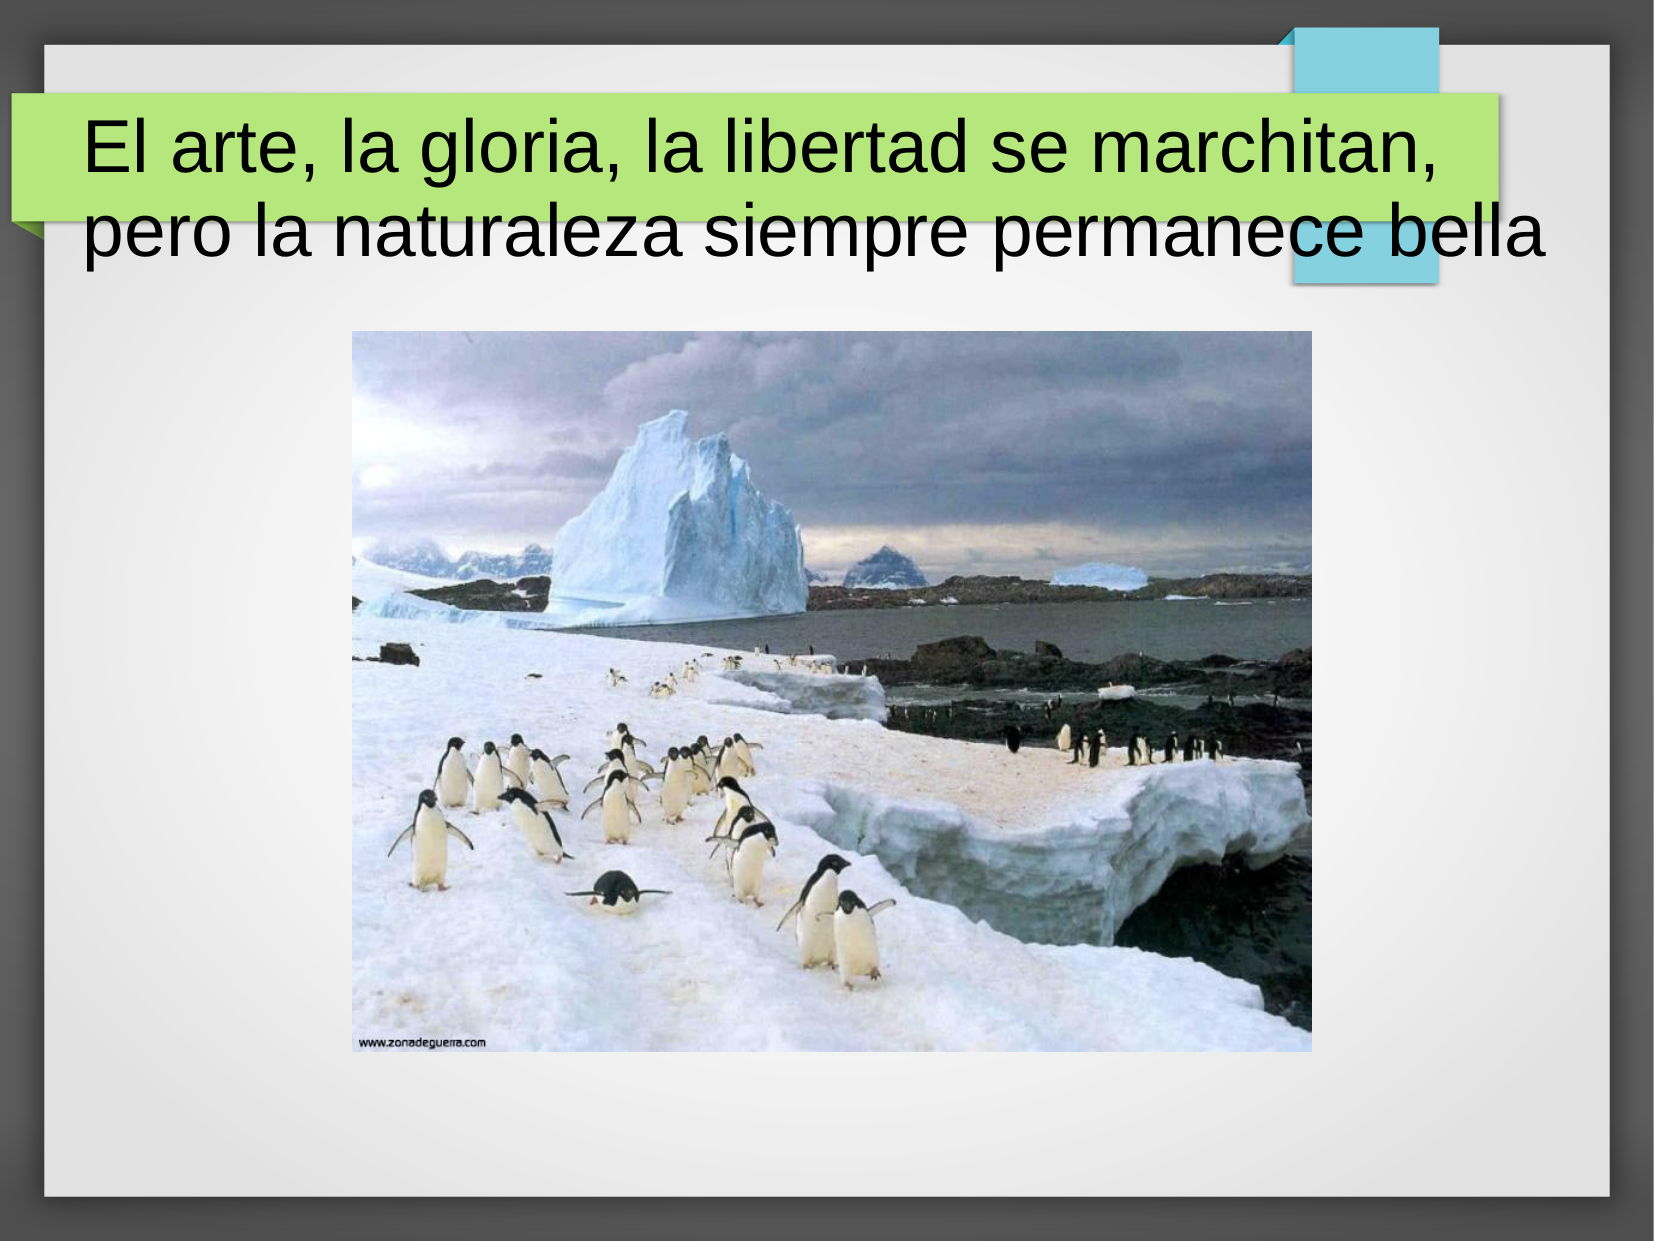

# El arte, la gloria, la libertad se marchitan, pero la naturaleza siempre permanece bella